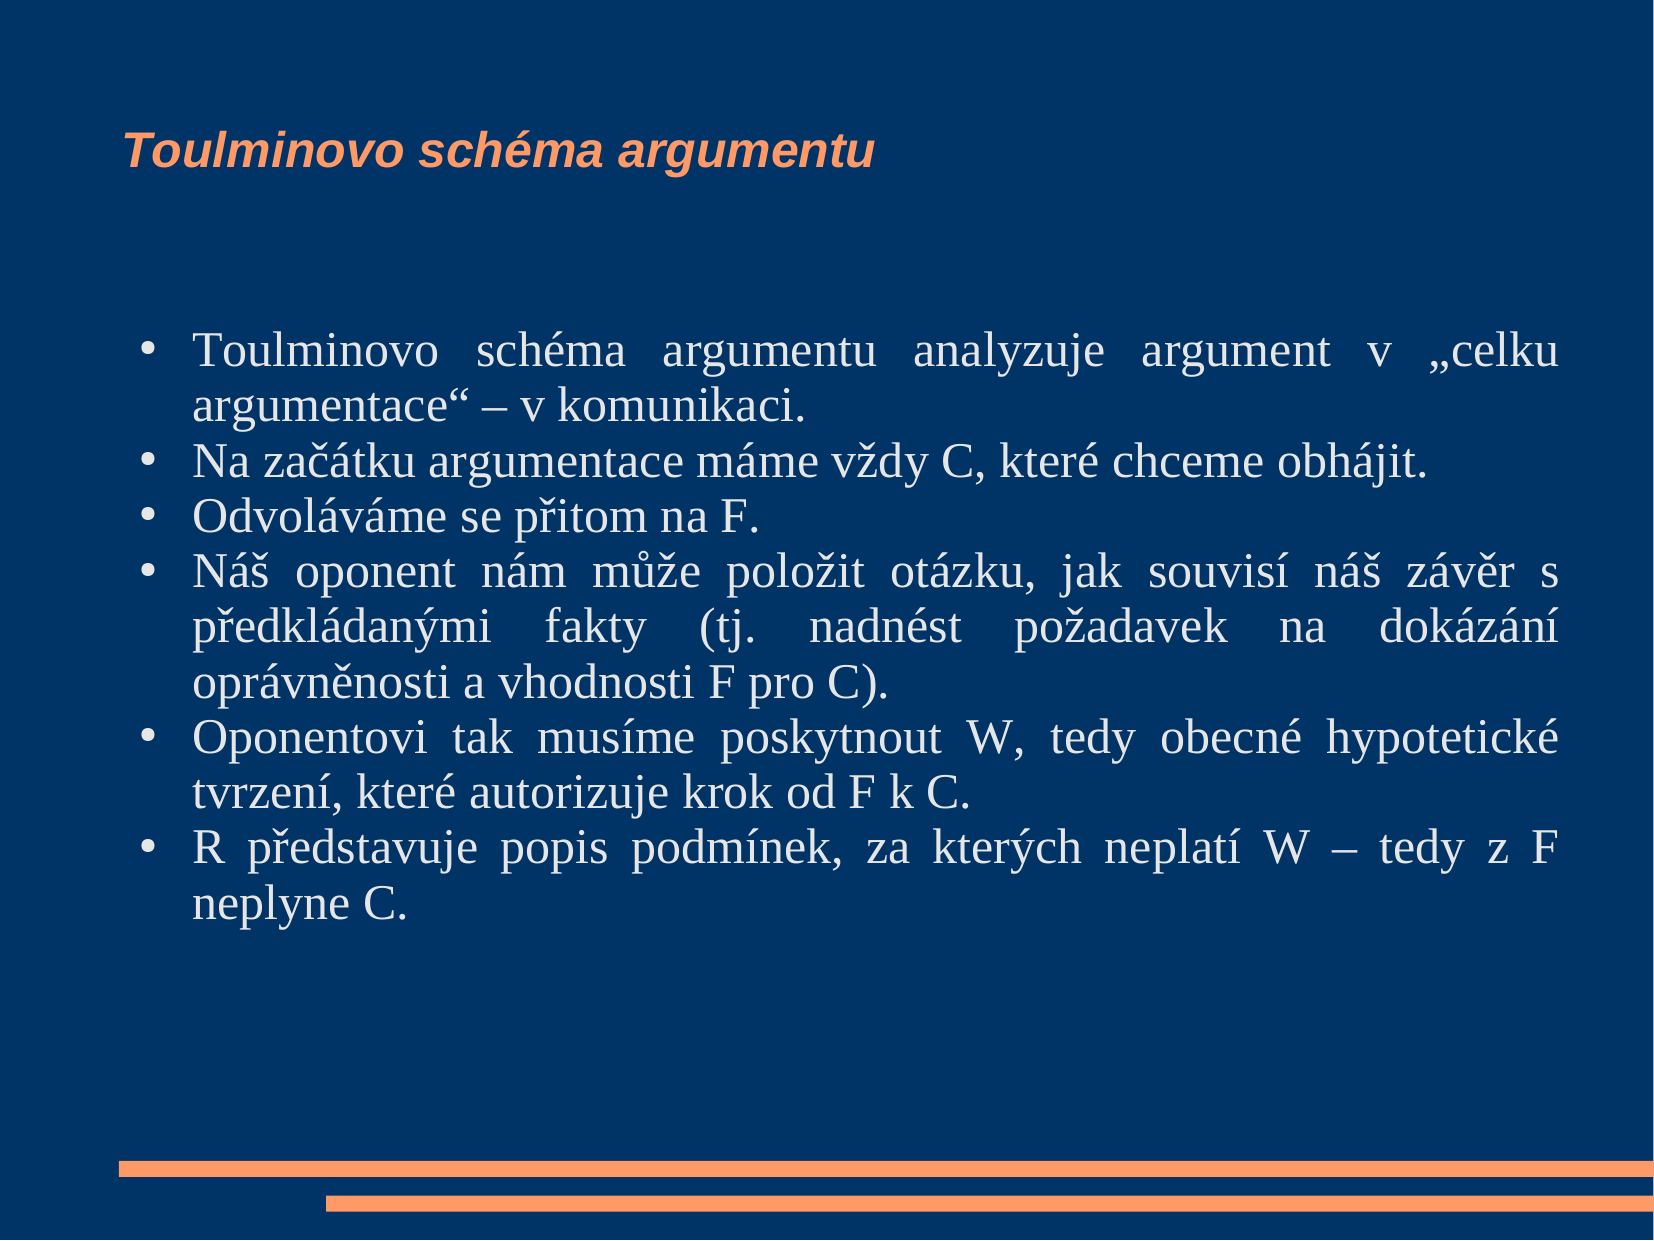

# Toulminovo schéma argumentu
Toulminovo schéma argumentu analyzuje argument v „celku argumentace“ – v komunikaci.
Na začátku argumentace máme vždy C, které chceme obhájit.
Odvoláváme se přitom na F.
Náš oponent nám může položit otázku, jak souvisí náš závěr s předkládanými fakty (tj. nadnést požadavek na dokázání oprávněnosti a vhodnosti F pro C).
Oponentovi tak musíme poskytnout W, tedy obecné hypotetické tvrzení, které autorizuje krok od F k C.
R představuje popis podmínek, za kterých neplatí W – tedy z F neplyne C.